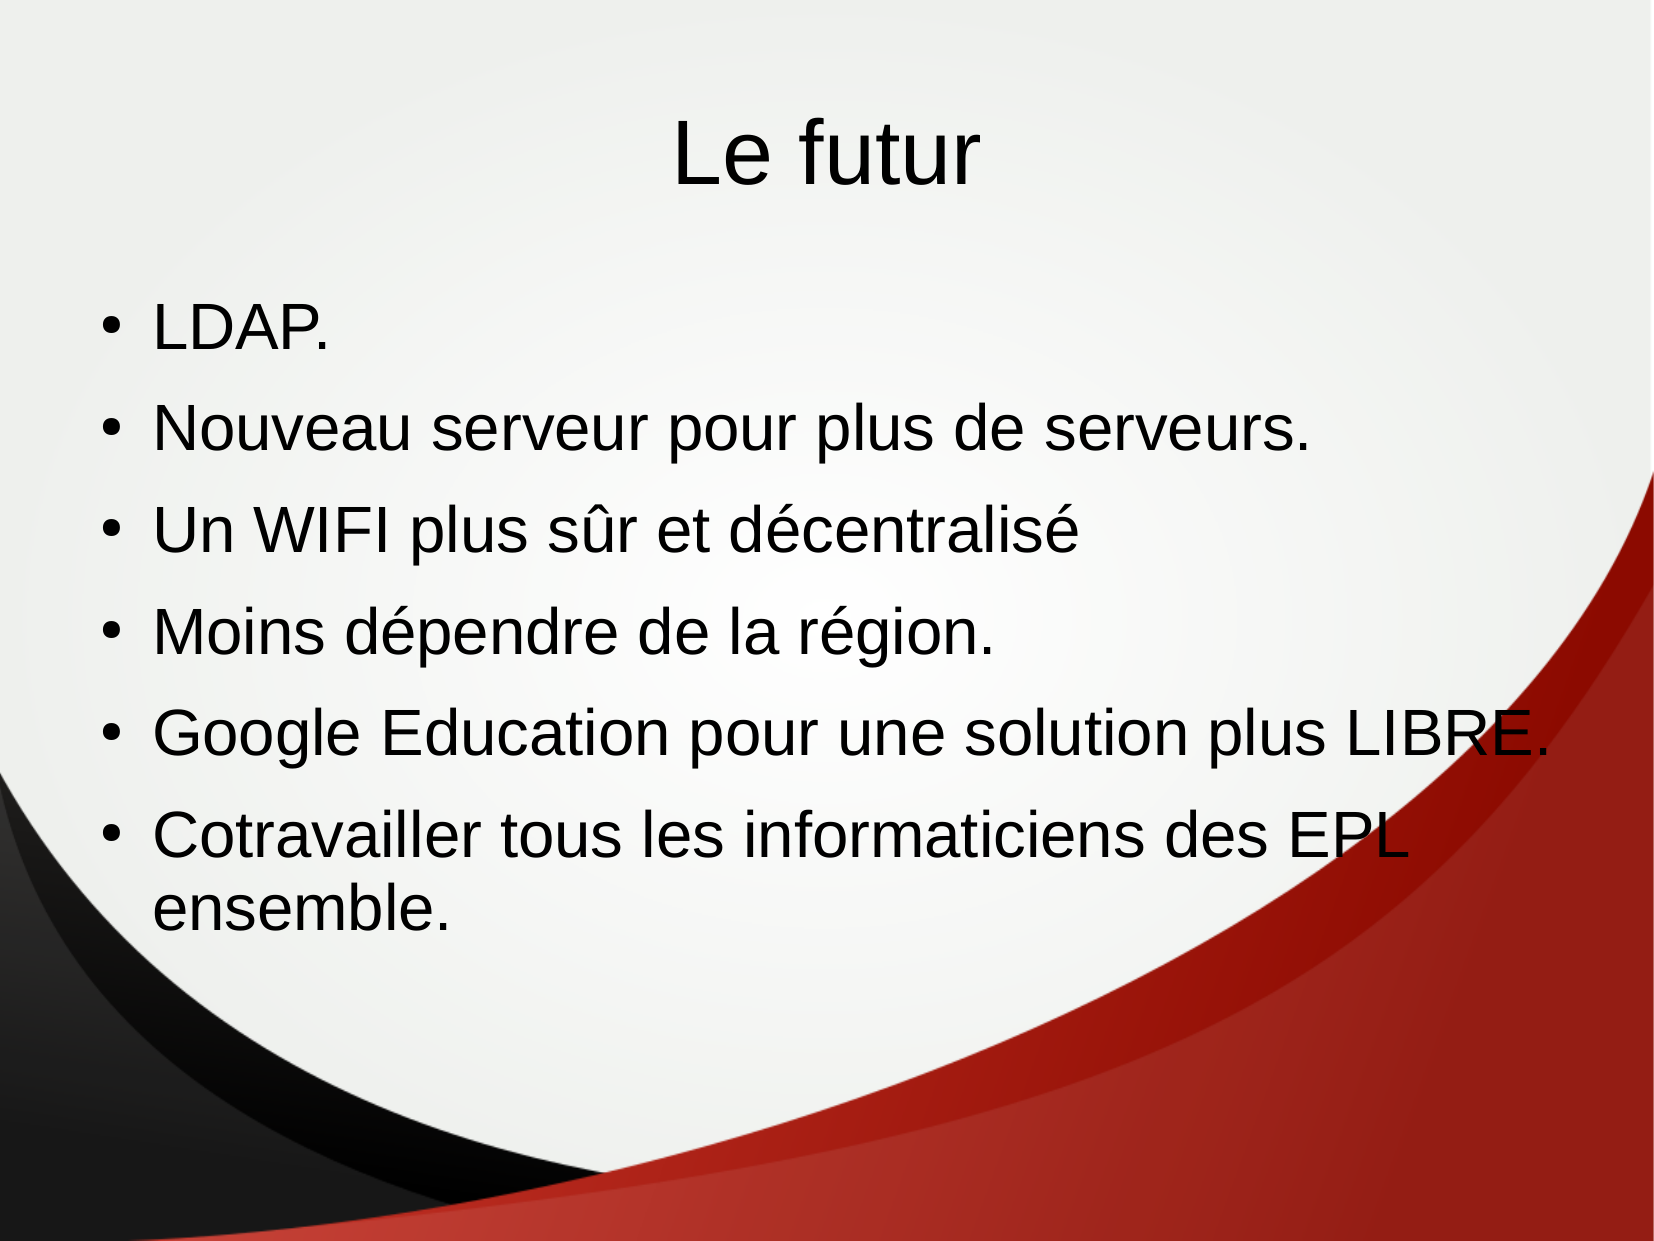

# Le futur
LDAP.
Nouveau serveur pour plus de serveurs.
Un WIFI plus sûr et décentralisé
Moins dépendre de la région.
Google Education pour une solution plus LIBRE.
Cotravailler tous les informaticiens des EPL ensemble.